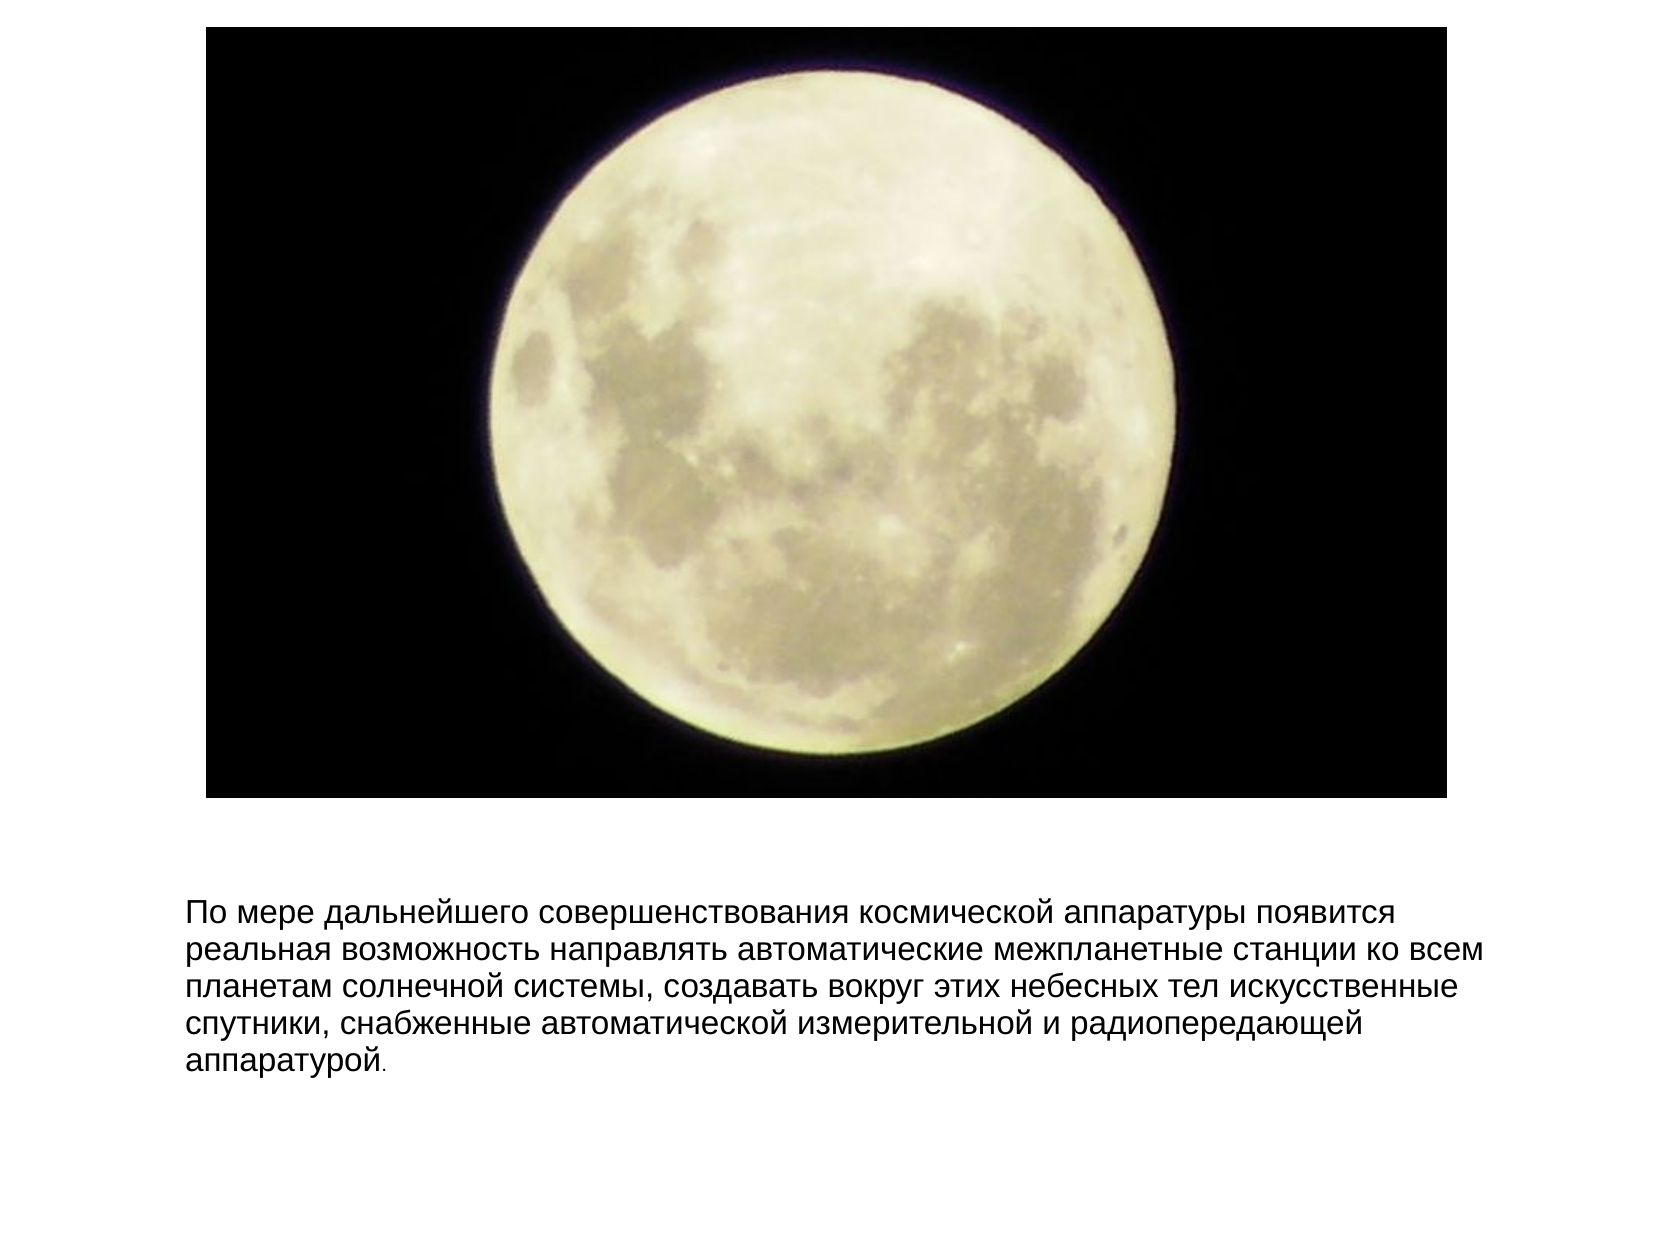

#
По мере дальнейшего совершенствования космической аппаратуры появится реальная возможность направлять автоматические межпланетные станции ко всем планетам солнечной системы, создавать вокруг этих небесных тел искусственные спутники, снабженные автоматической измерительной и радиопередающей аппаратурой.